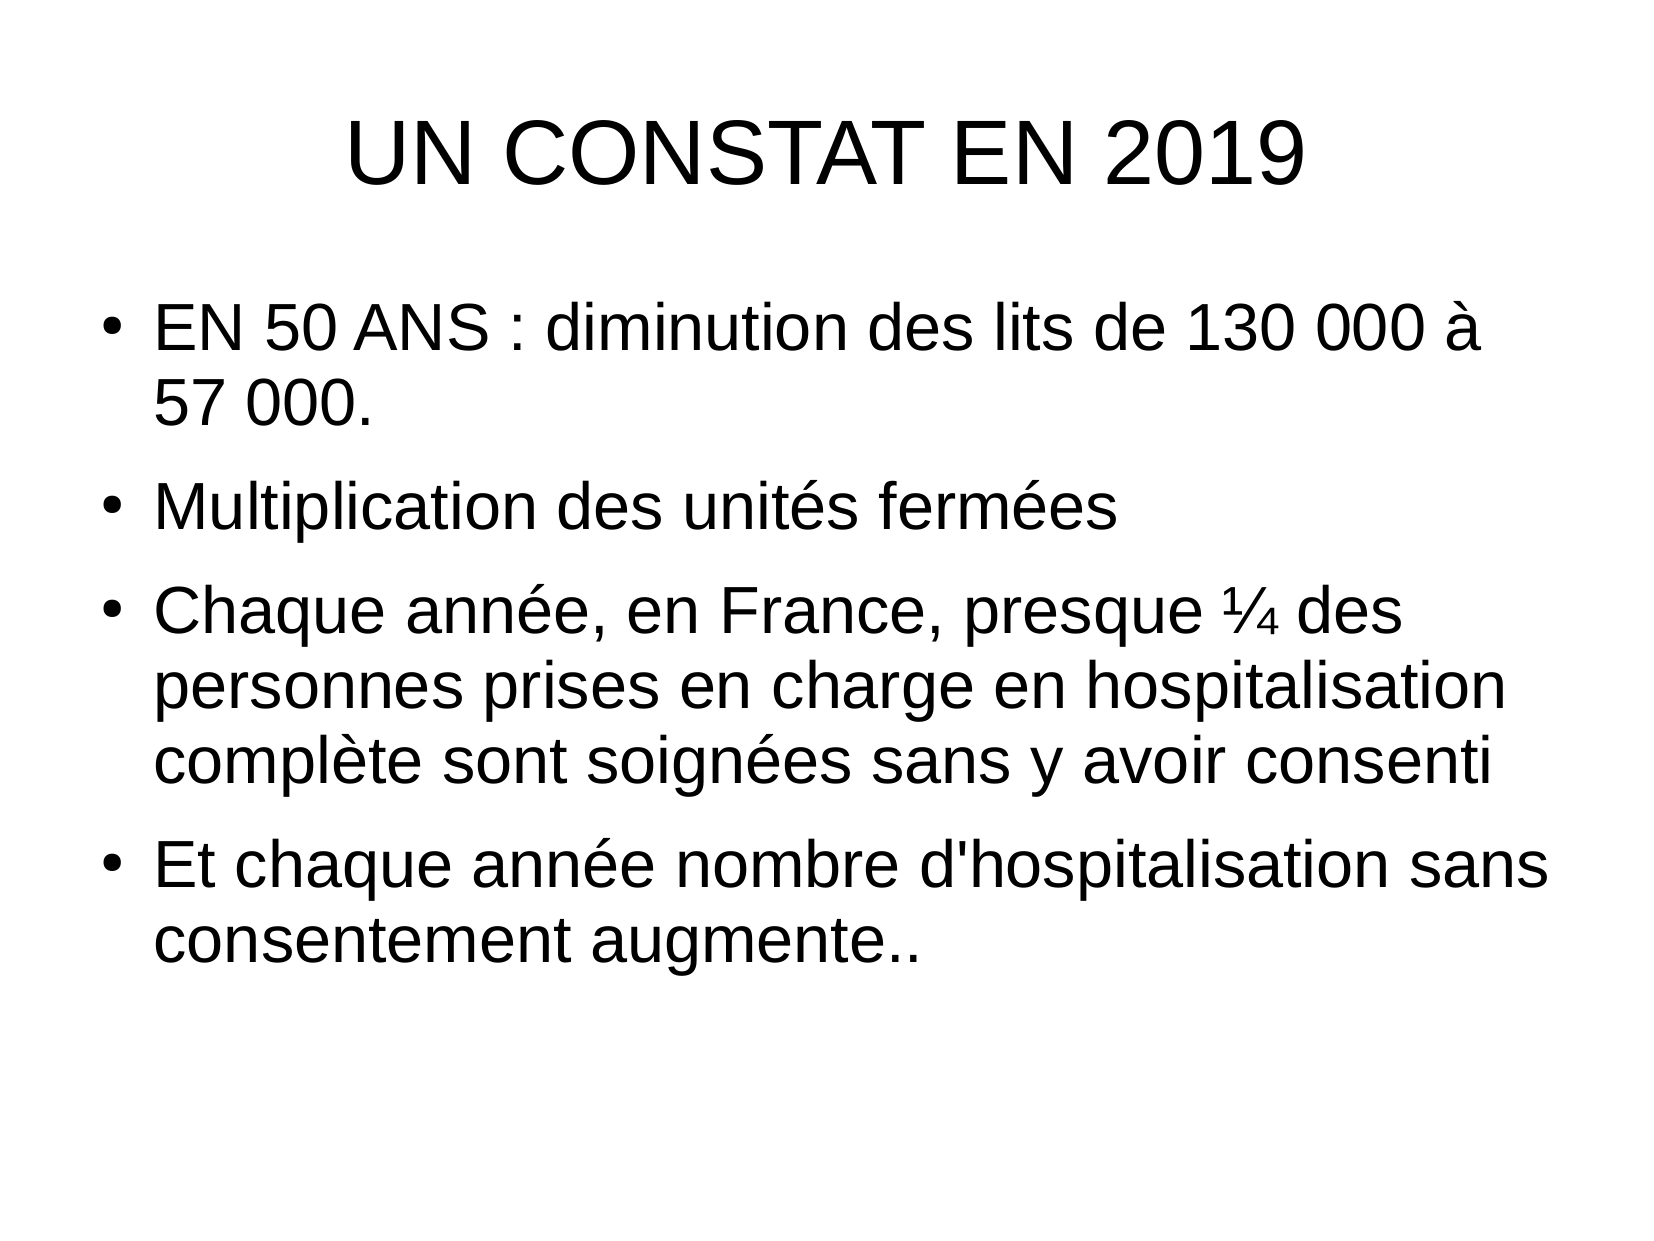

# UN CONSTAT EN 2019
EN 50 ANS : diminution des lits de 130 000 à 57 000.
Multiplication des unités fermées
Chaque année, en France, presque ¼ des personnes prises en charge en hospitalisation complète sont soignées sans y avoir consenti
Et chaque année nombre d'hospitalisation sans consentement augmente..